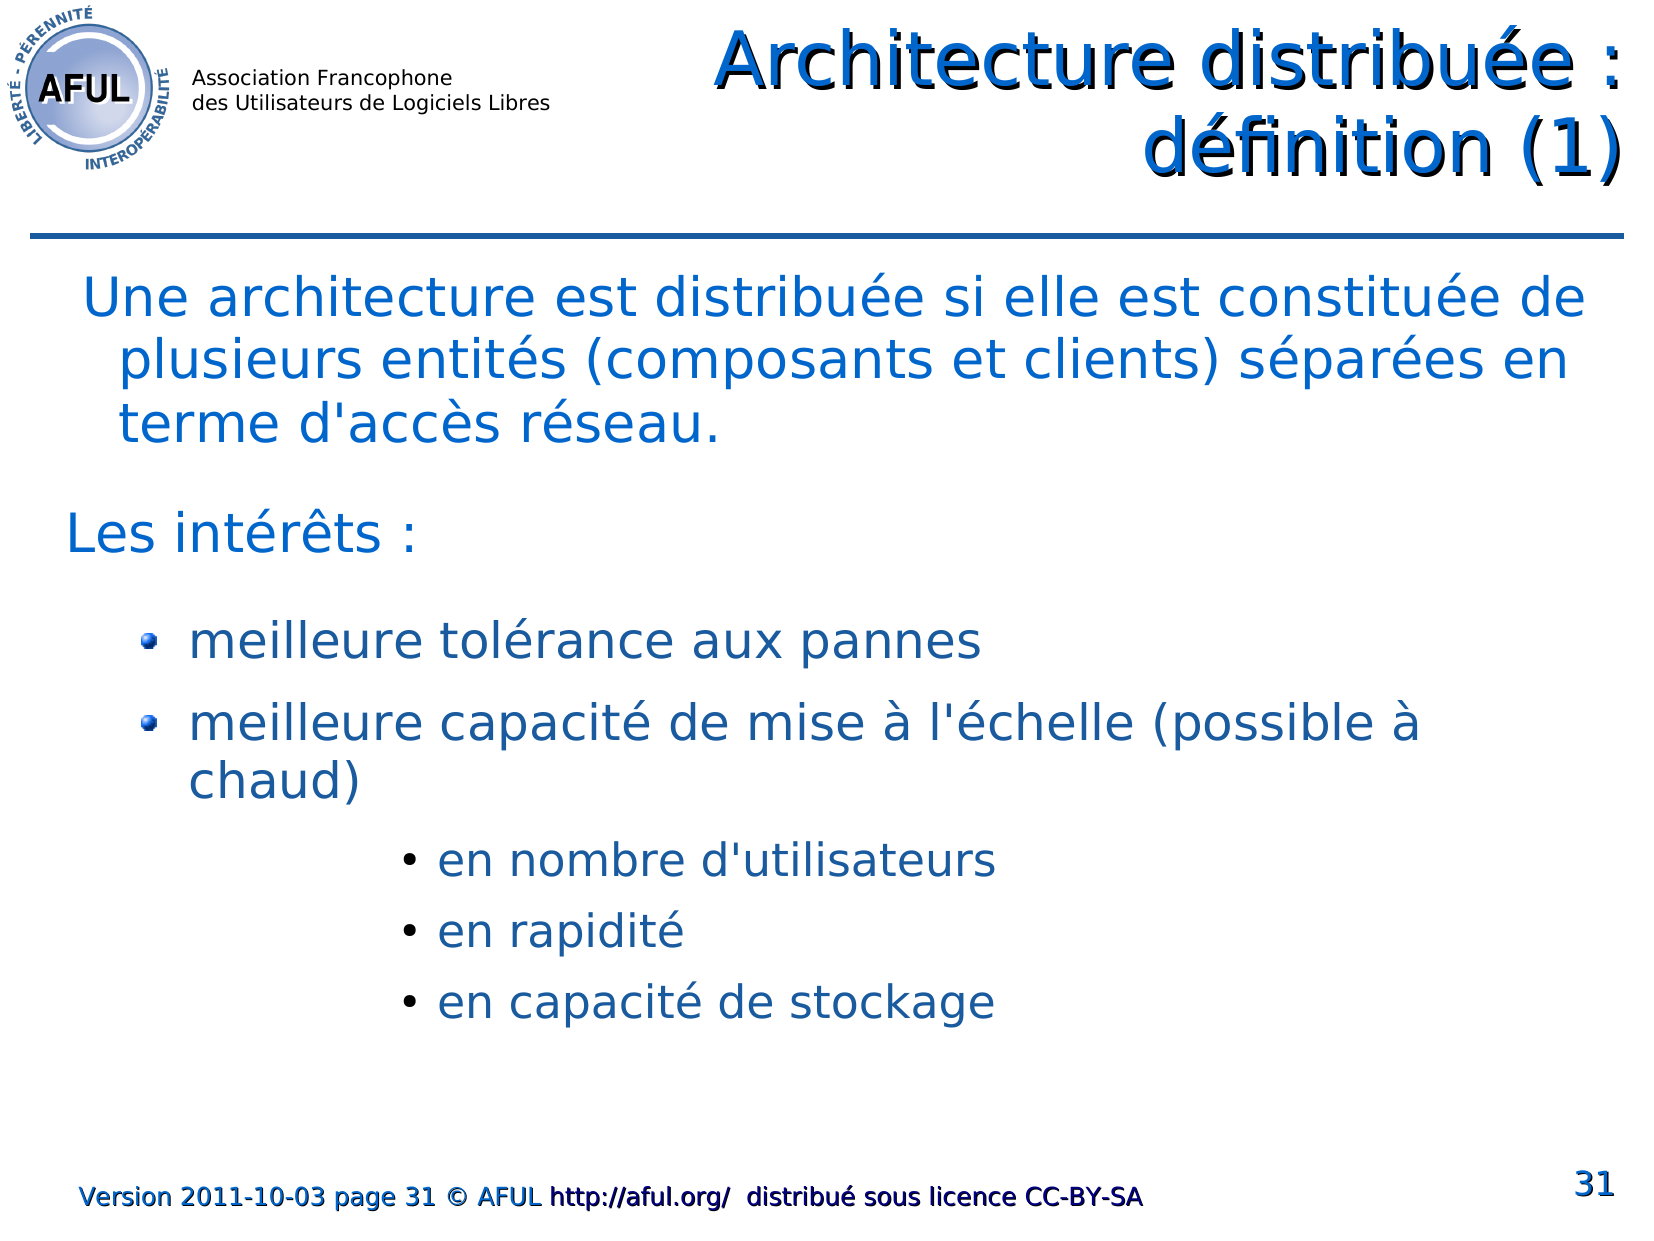

# Architecture distribuée : définition (1)
 Une architecture est distribuée si elle est constituée de plusieurs entités (composants et clients) séparées en terme d'accès réseau.
Les intérêts :
meilleure tolérance aux pannes
meilleure capacité de mise à l'échelle (possible à chaud)
en nombre d'utilisateurs
en rapidité
en capacité de stockage